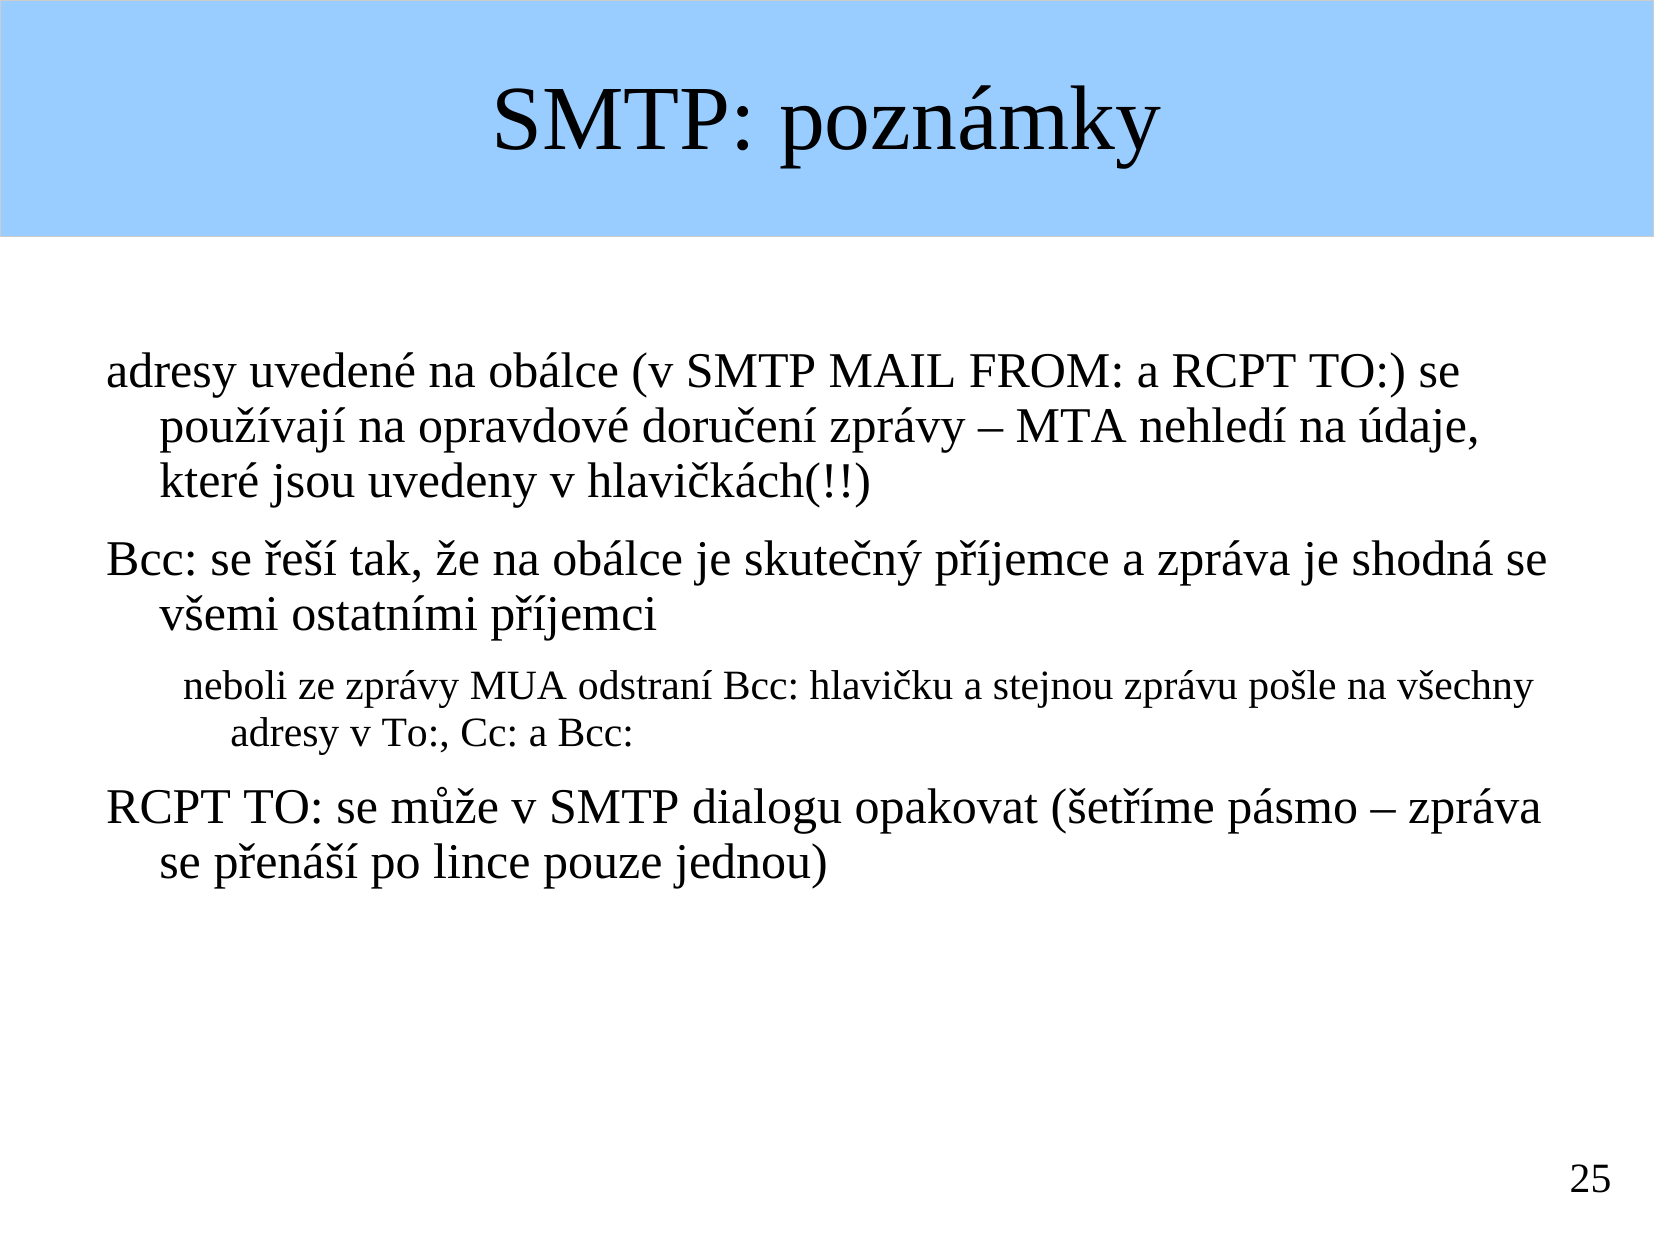

# SMTP: poznámky
adresy uvedené na obálce (v SMTP MAIL FROM: a RCPT TO:) se používají na opravdové doručení zprávy – MTA nehledí na údaje, které jsou uvedeny v hlavičkách(!!)
Bcc: se řeší tak, že na obálce je skutečný příjemce a zpráva je shodná se všemi ostatními příjemci
neboli ze zprávy MUA odstraní Bcc: hlavičku a stejnou zprávu pošle na všechny adresy v To:, Cc: a Bcc:
RCPT TO: se může v SMTP dialogu opakovat (šetříme pásmo – zpráva se přenáší po lince pouze jednou)